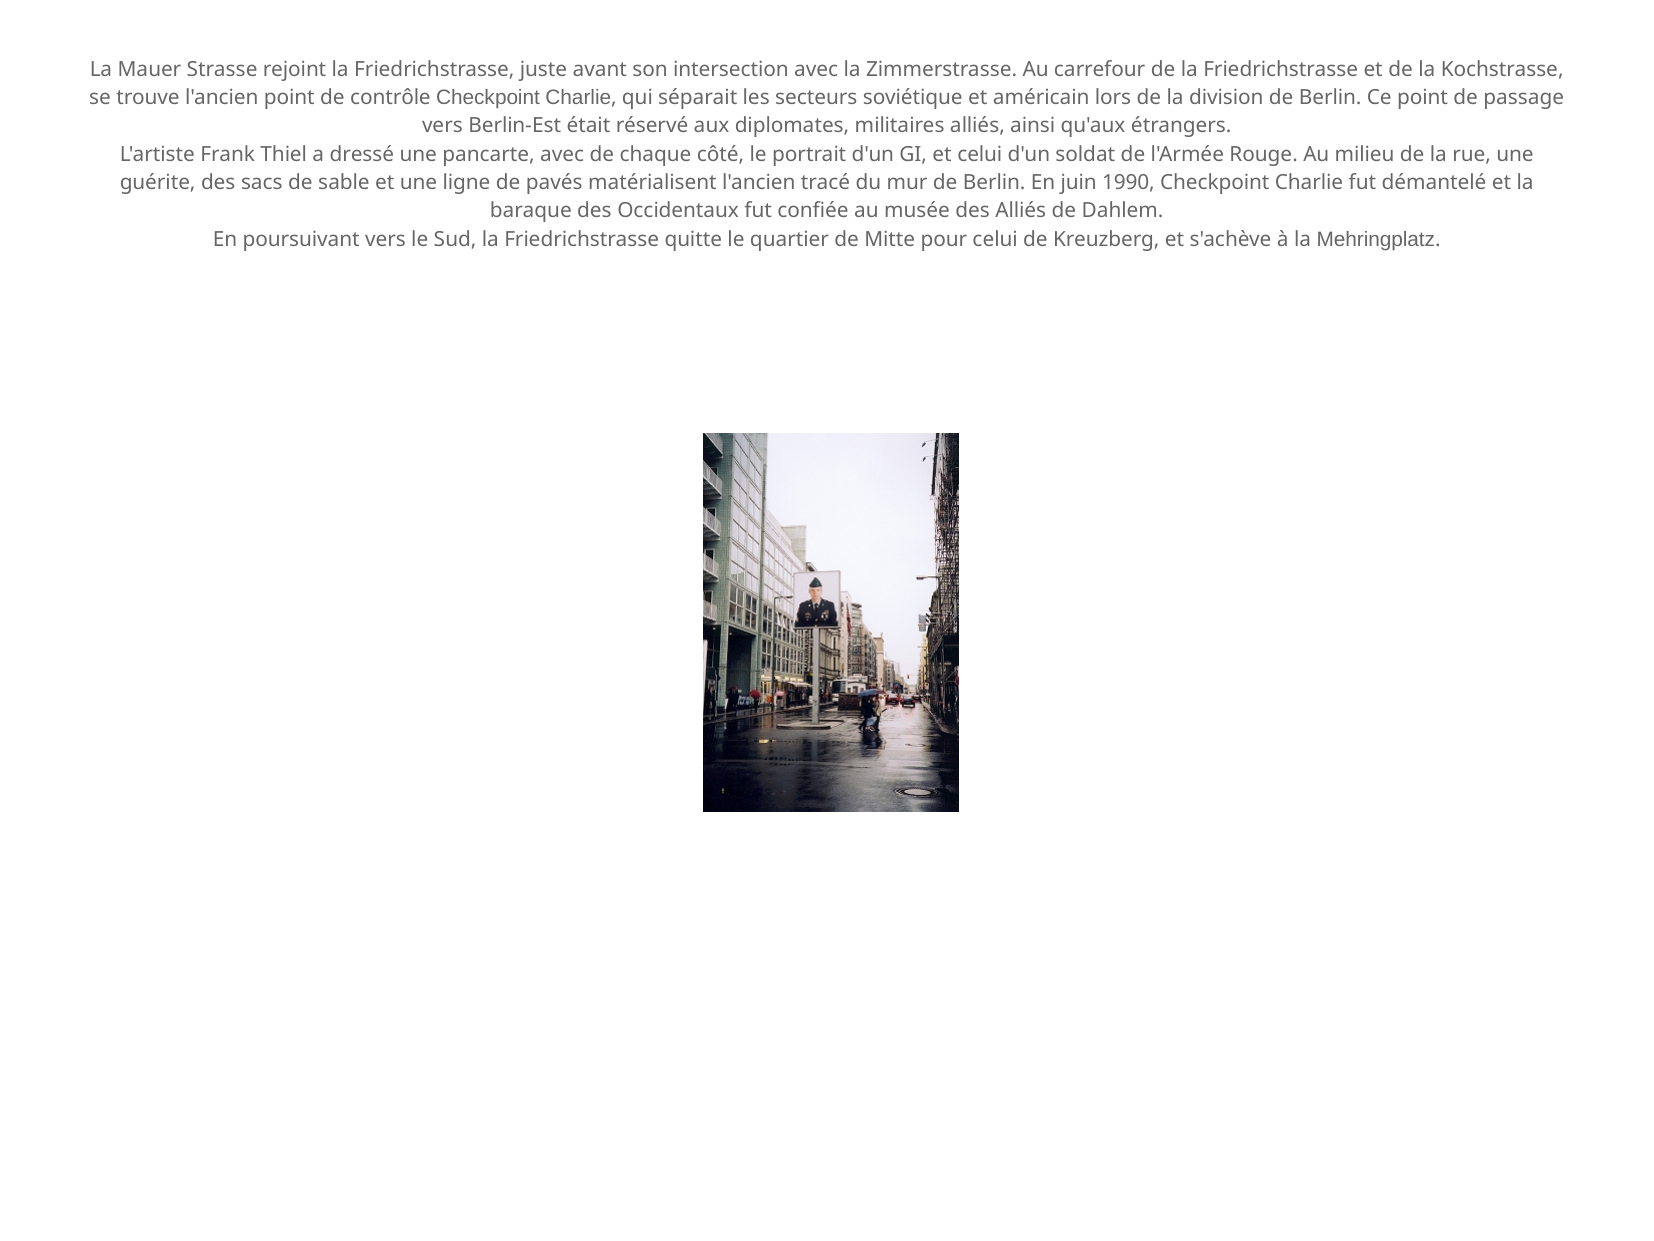

# La Mauer Strasse rejoint la Friedrichstrasse, juste avant son intersection avec la Zimmerstrasse. Au carrefour de la Friedrichstrasse et de la Kochstrasse, se trouve l'ancien point de contrôle Checkpoint Charlie, qui séparait les secteurs soviétique et américain lors de la division de Berlin. Ce point de passage vers Berlin-Est était réservé aux diplomates, militaires alliés, ainsi qu'aux étrangers. L'artiste Frank Thiel a dressé une pancarte, avec de chaque côté, le portrait d'un GI, et celui d'un soldat de l'Armée Rouge. Au milieu de la rue, une guérite, des sacs de sable et une ligne de pavés matérialisent l'ancien tracé du mur de Berlin. En juin 1990, Checkpoint Charlie fut démantelé et la baraque des Occidentaux fut confiée au musée des Alliés de Dahlem. En poursuivant vers le Sud, la Friedrichstrasse quitte le quartier de Mitte pour celui de Kreuzberg, et s'achève à la Mehringplatz.